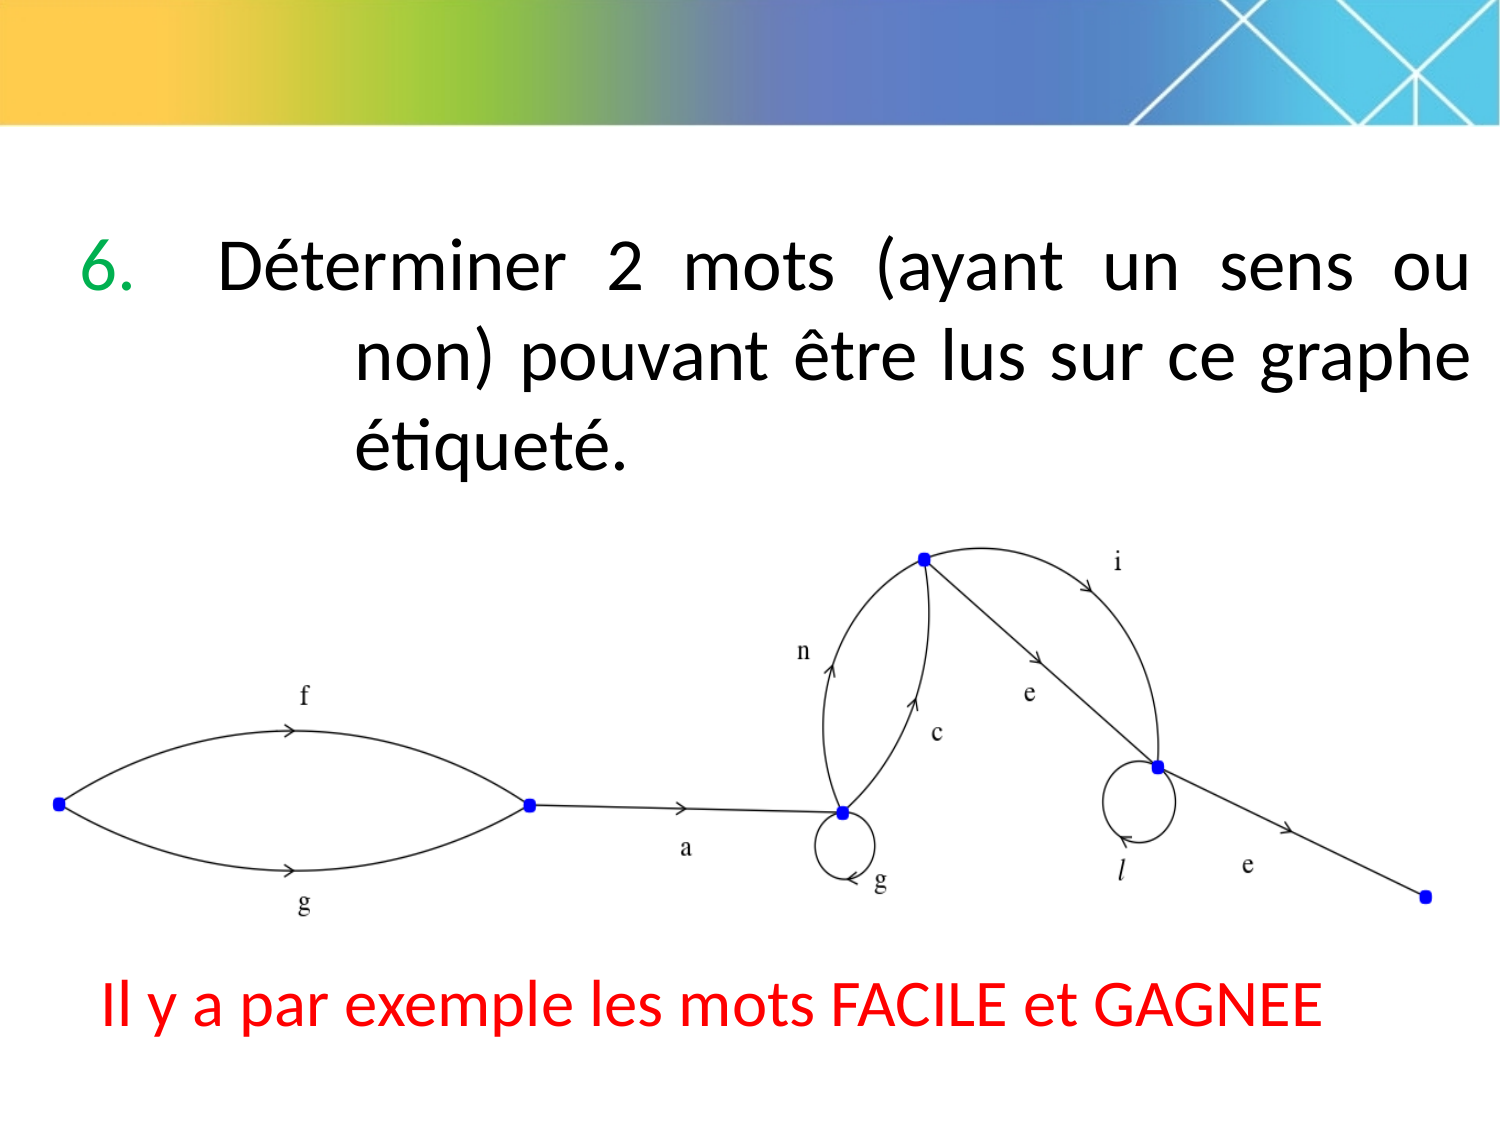

# Déterminer 2 mots (ayant un sens ou non) pouvant être lus sur ce graphe étiqueté.
Il y a par exemple les mots FACILE et GAGNEE